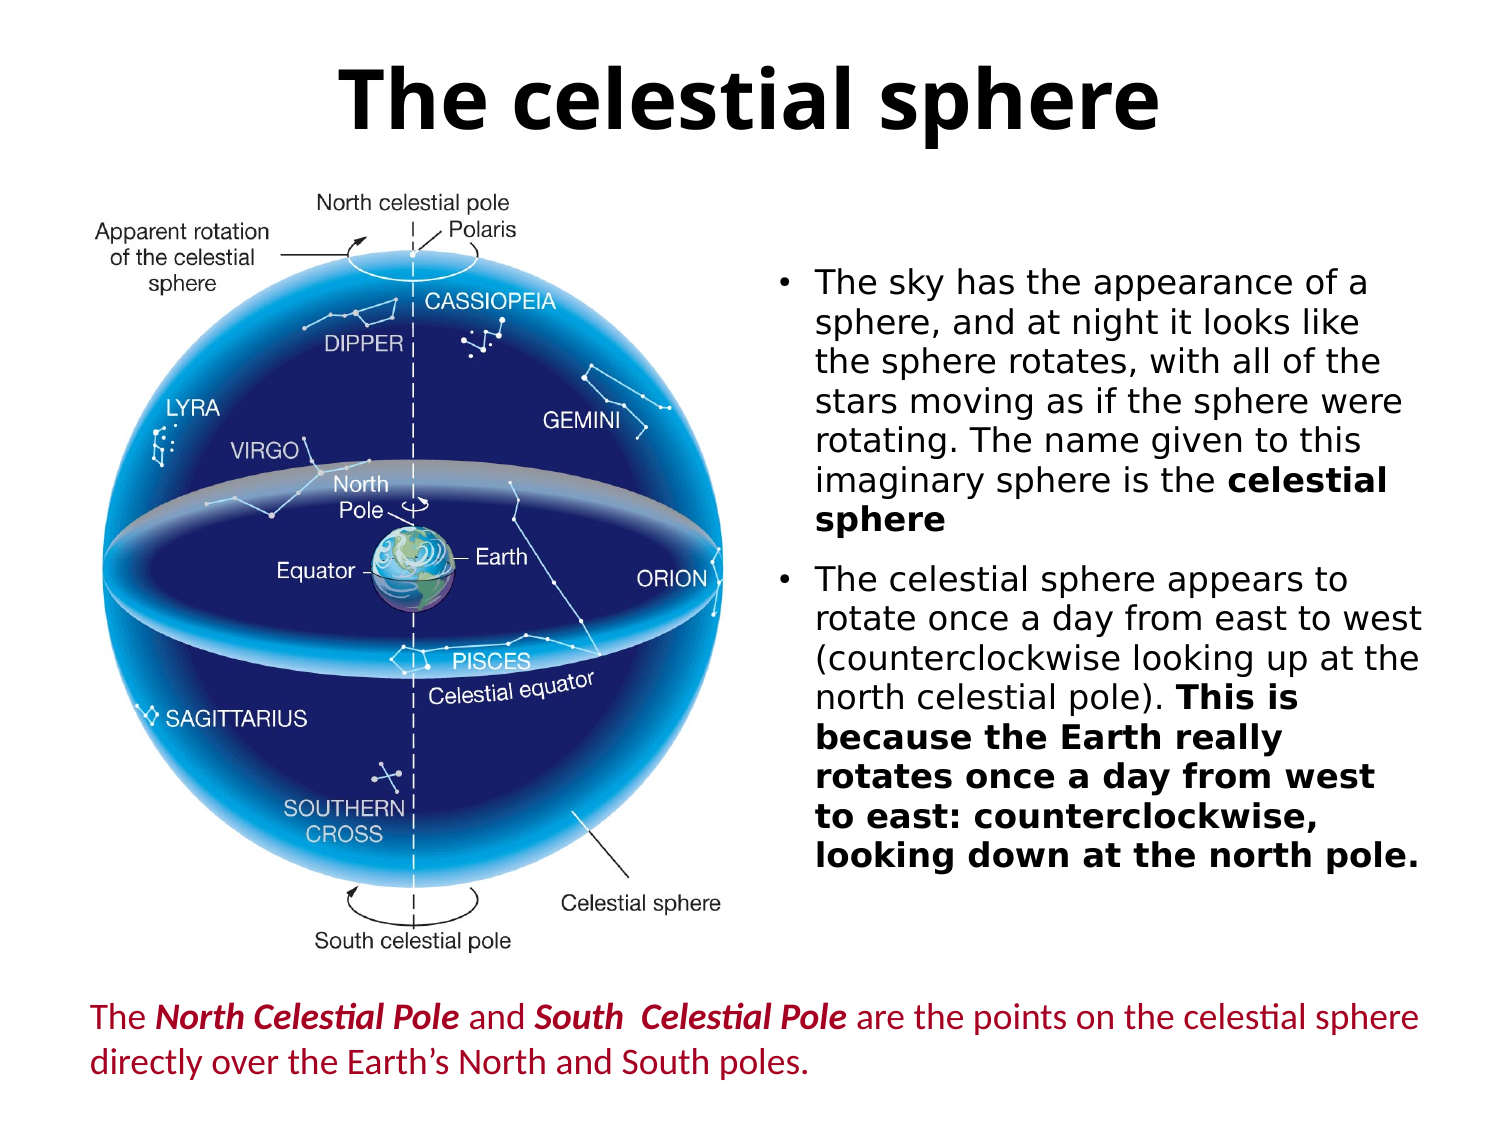

# The celestial sphere
The sky has the appearance of a sphere, and at night it looks like the sphere rotates, with all of the stars moving as if the sphere were rotating. The name given to this imaginary sphere is the celestial sphere
The celestial sphere appears to rotate once a day from east to west (counterclockwise looking up at the north celestial pole). This is because the Earth really rotates once a day from west to east: counterclockwise, looking down at the north pole.
The North Celestial Pole and South Celestial Pole are the points on the celestial sphere directly over the Earth’s North and South poles.